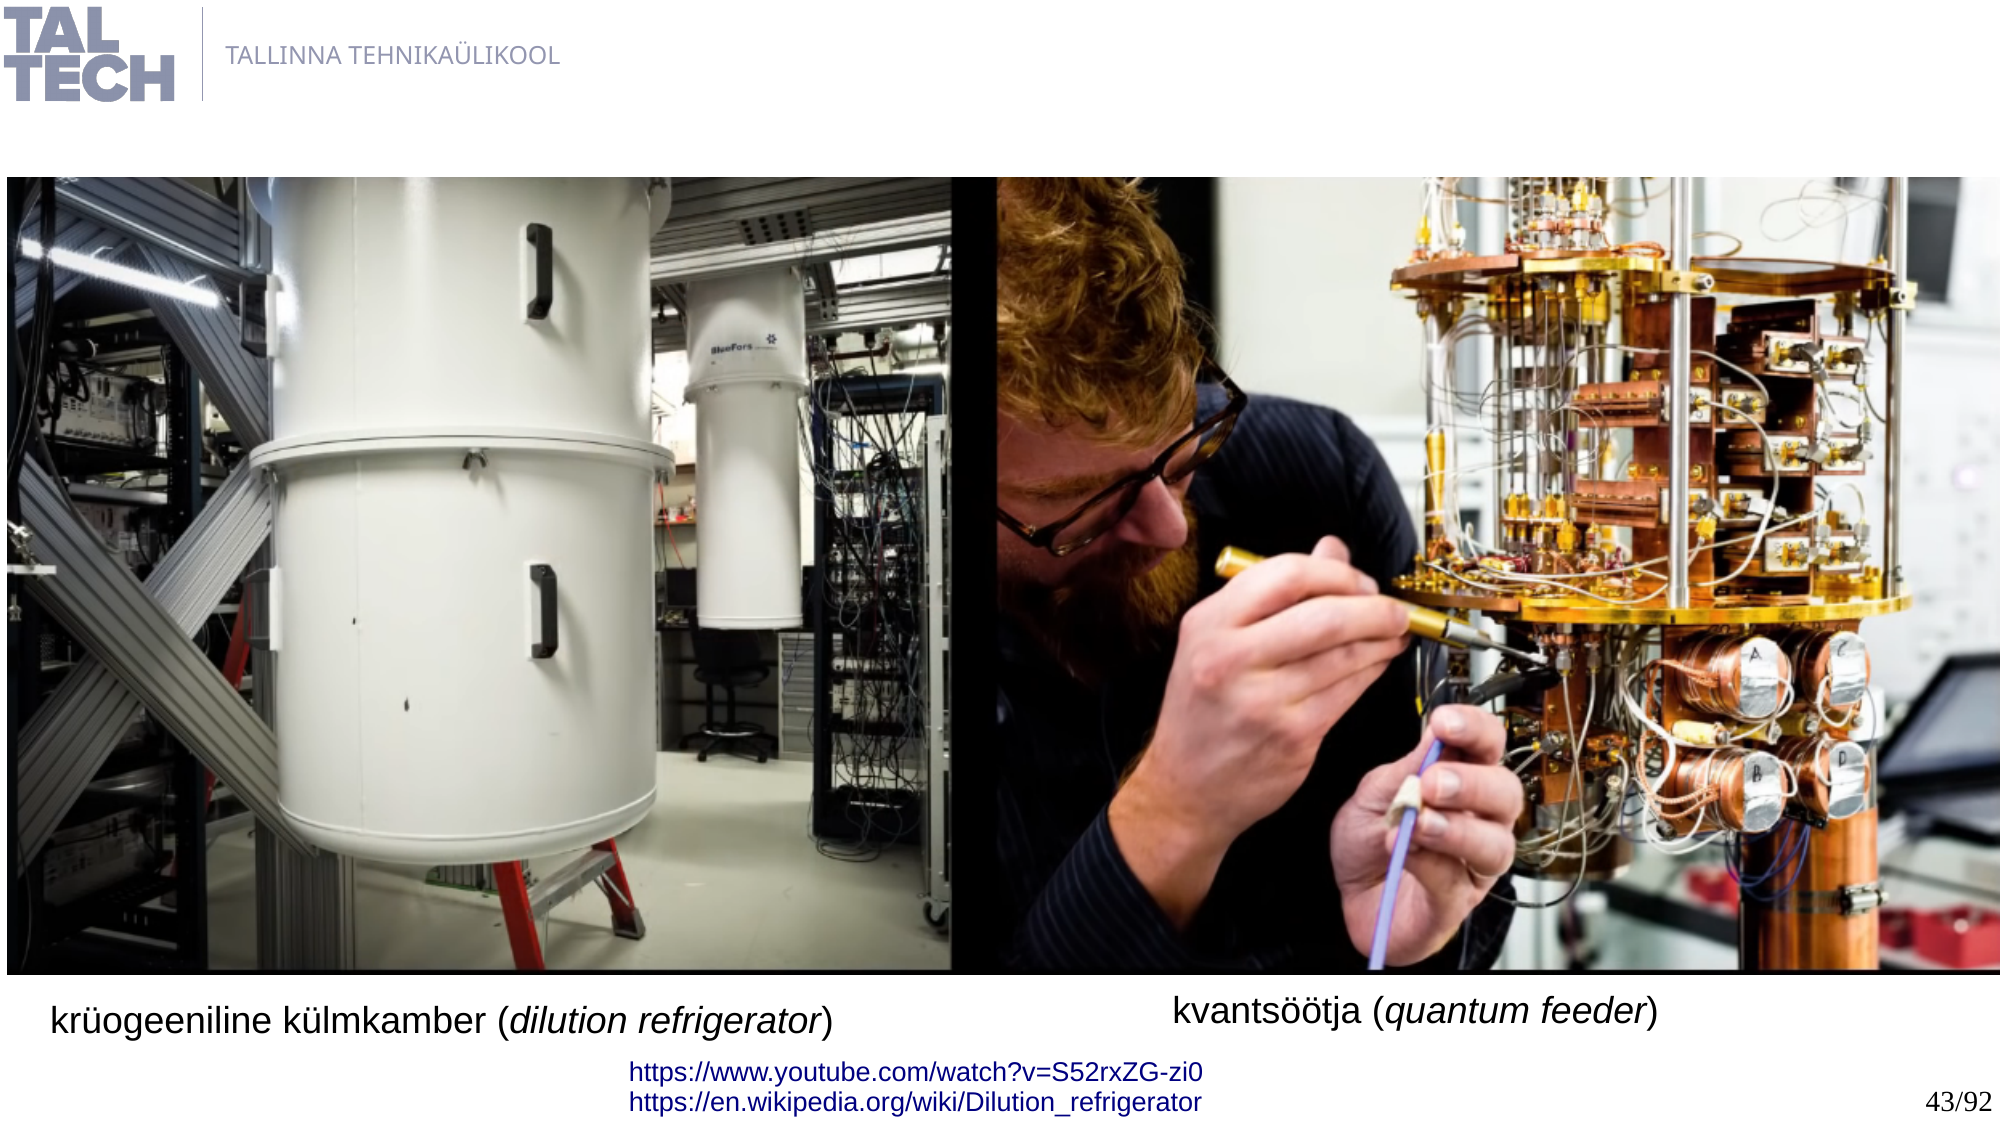

kvantsöötja (quantum feeder)
krüogeeniline külmkamber (dilution refrigerator)
https://www.youtube.com/watch?v=S52rxZG-zi0
https://en.wikipedia.org/wiki/Dilution_refrigerator
43